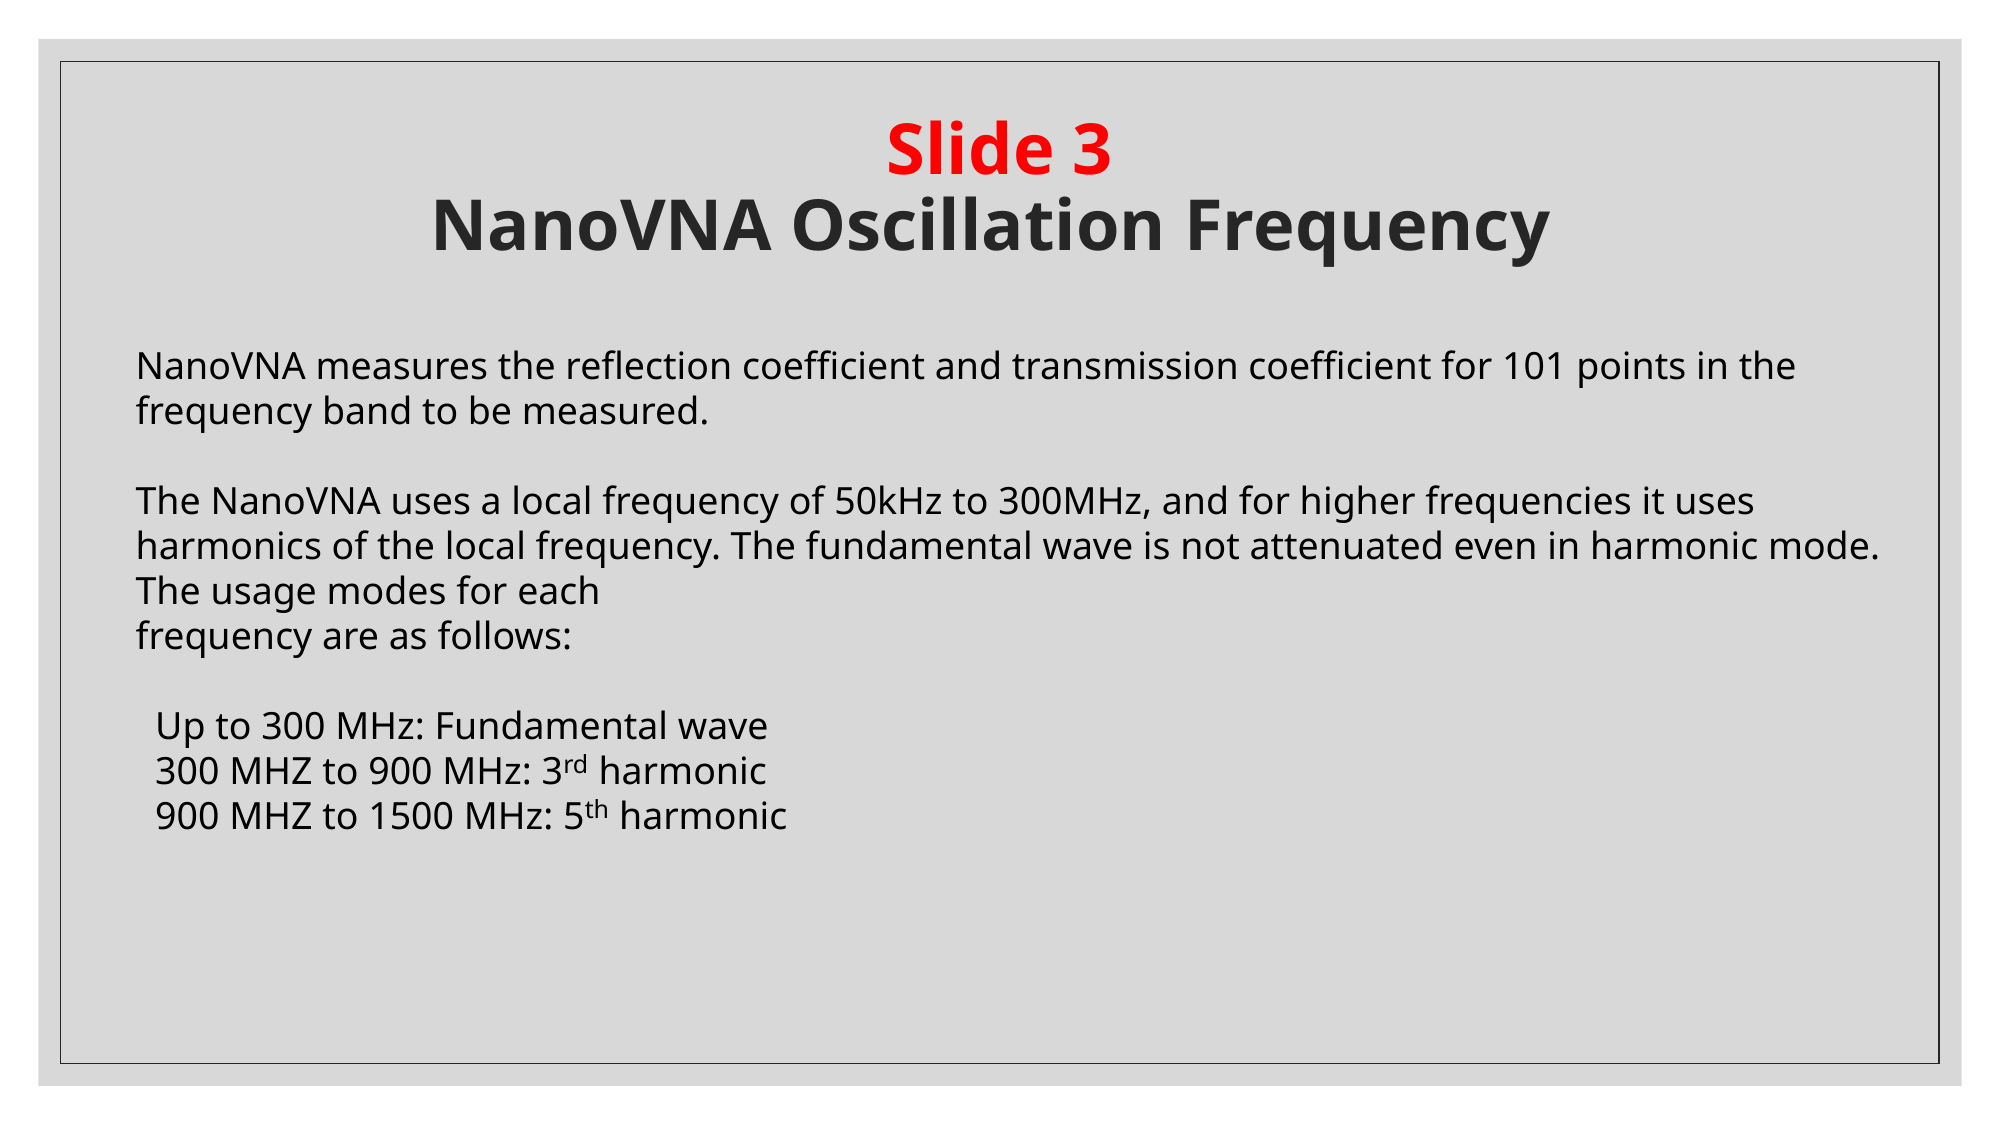

# Slide 3 NanoVNA Oscillation Frequency
NanoVNA measures the reflection coefficient and transmission coefficient for 101 points in the
frequency band to be measured.
The NanoVNA uses a local frequency of 50kHz to 300MHz, and for higher frequencies it uses harmonics of the local frequency. The fundamental wave is not attenuated even in harmonic mode. The usage modes for each
frequency are as follows:
 Up to 300 MHz: Fundamental wave
 300 MHZ to 900 MHz: 3rd harmonic
 900 MHZ to 1500 MHz: 5th harmonic